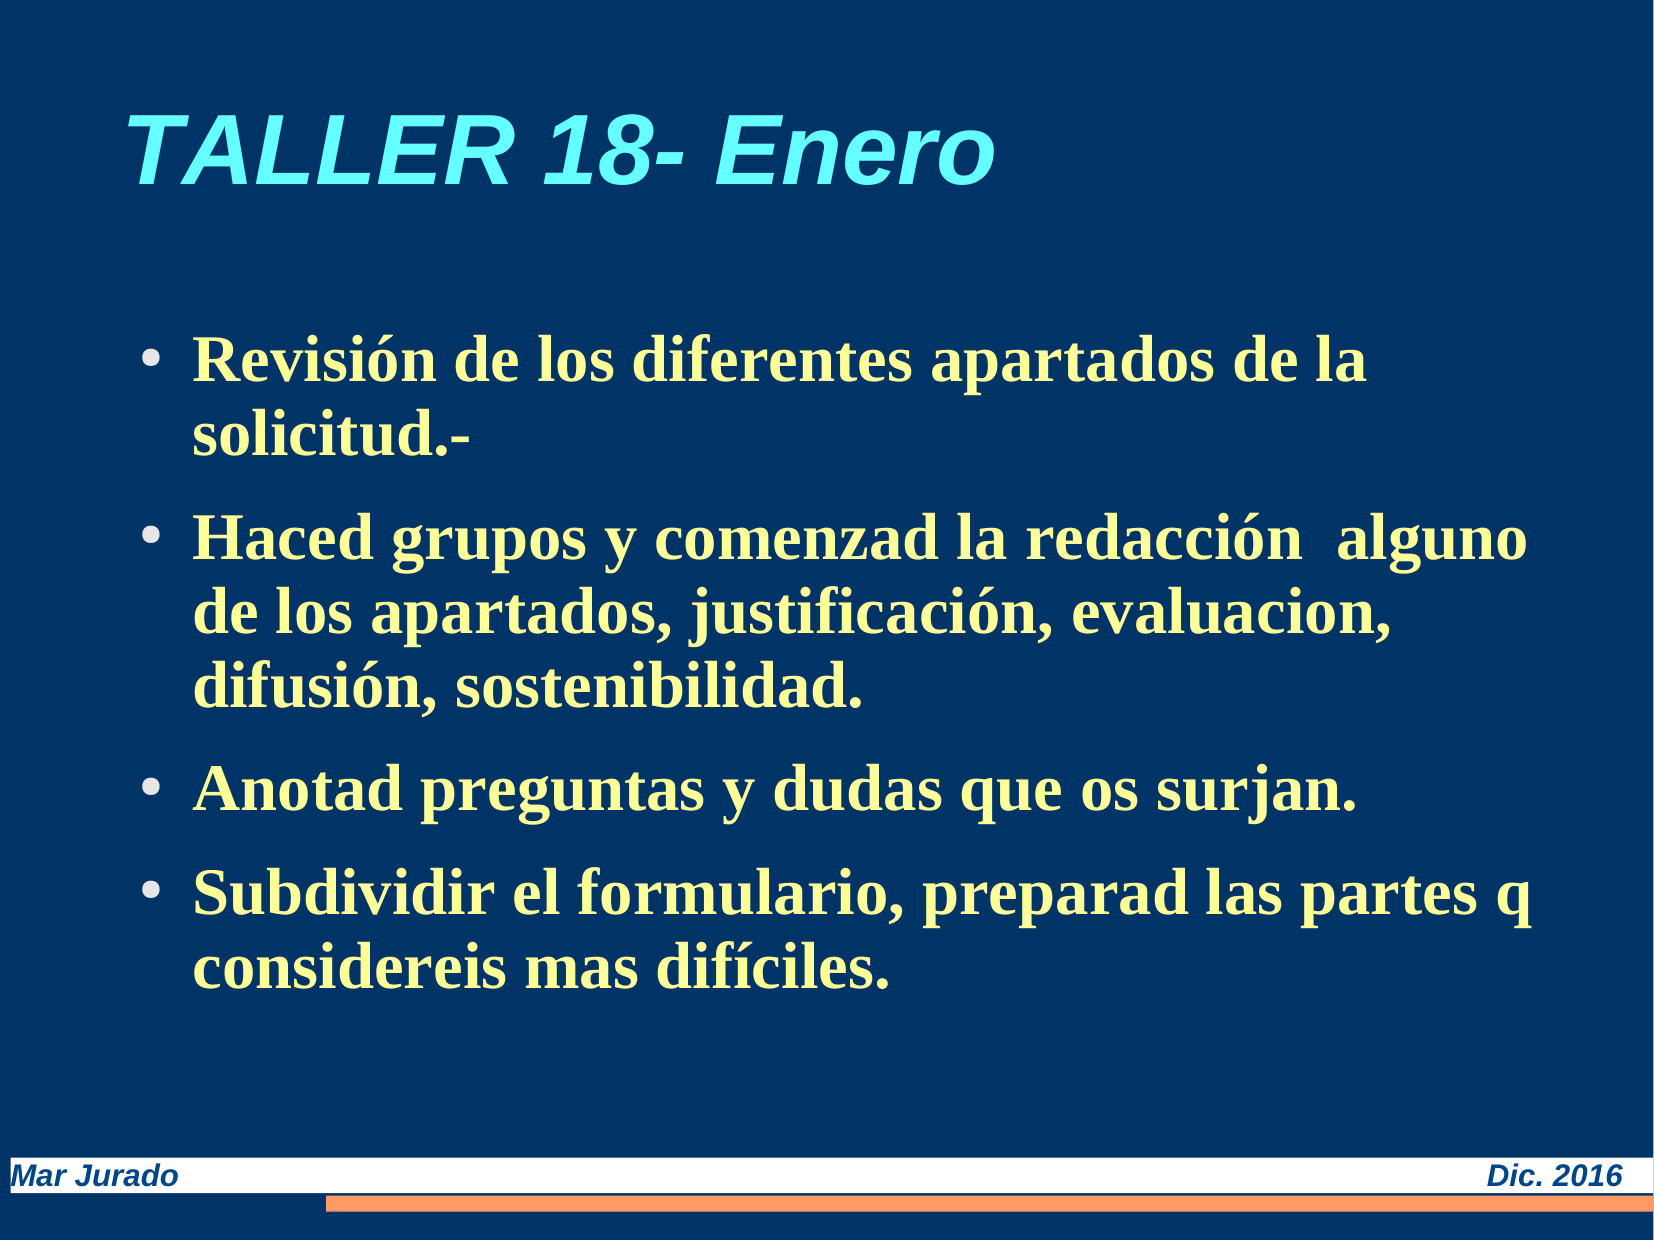

# TALLER 18- Enero
Revisión de los diferentes apartados de la solicitud.-
Haced grupos y comenzad la redacción alguno de los apartados, justificación, evaluacion, difusión, sostenibilidad.
Anotad preguntas y dudas que os surjan.
Subdividir el formulario, preparad las partes q considereis mas difíciles.
Mar Jurado																		Dic. 2016